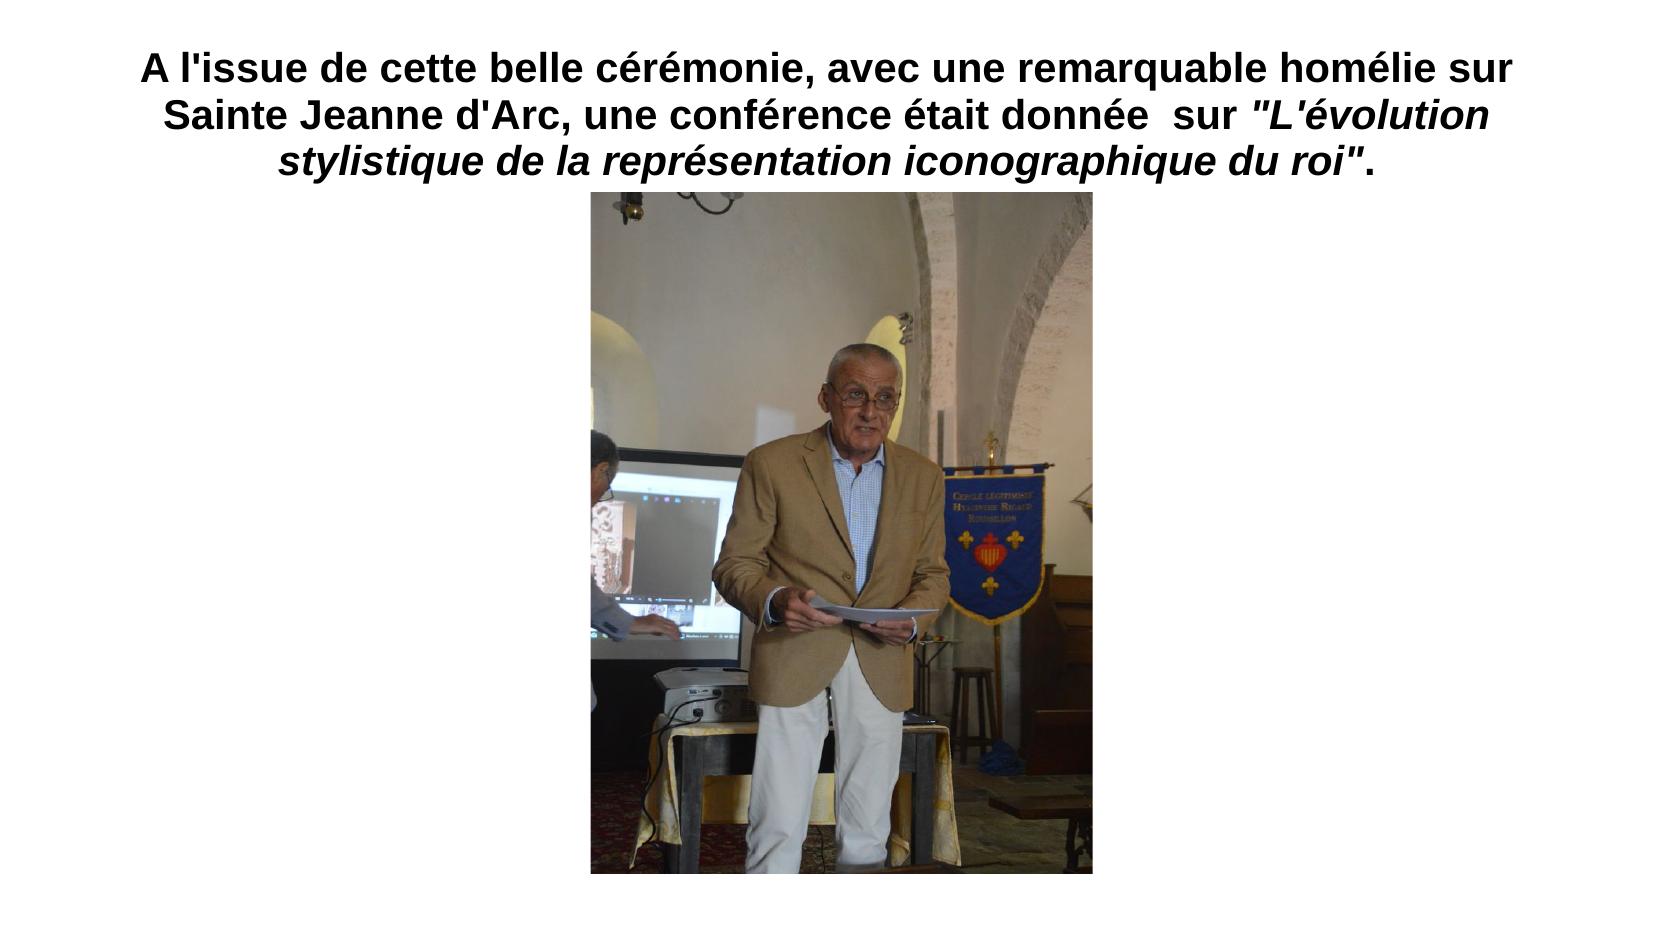

# A l'issue de cette belle cérémonie, avec une remarquable homélie sur Sainte Jeanne d'Arc, une conférence était donnée sur "L'évolution stylistique de la représentation iconographique du roi".